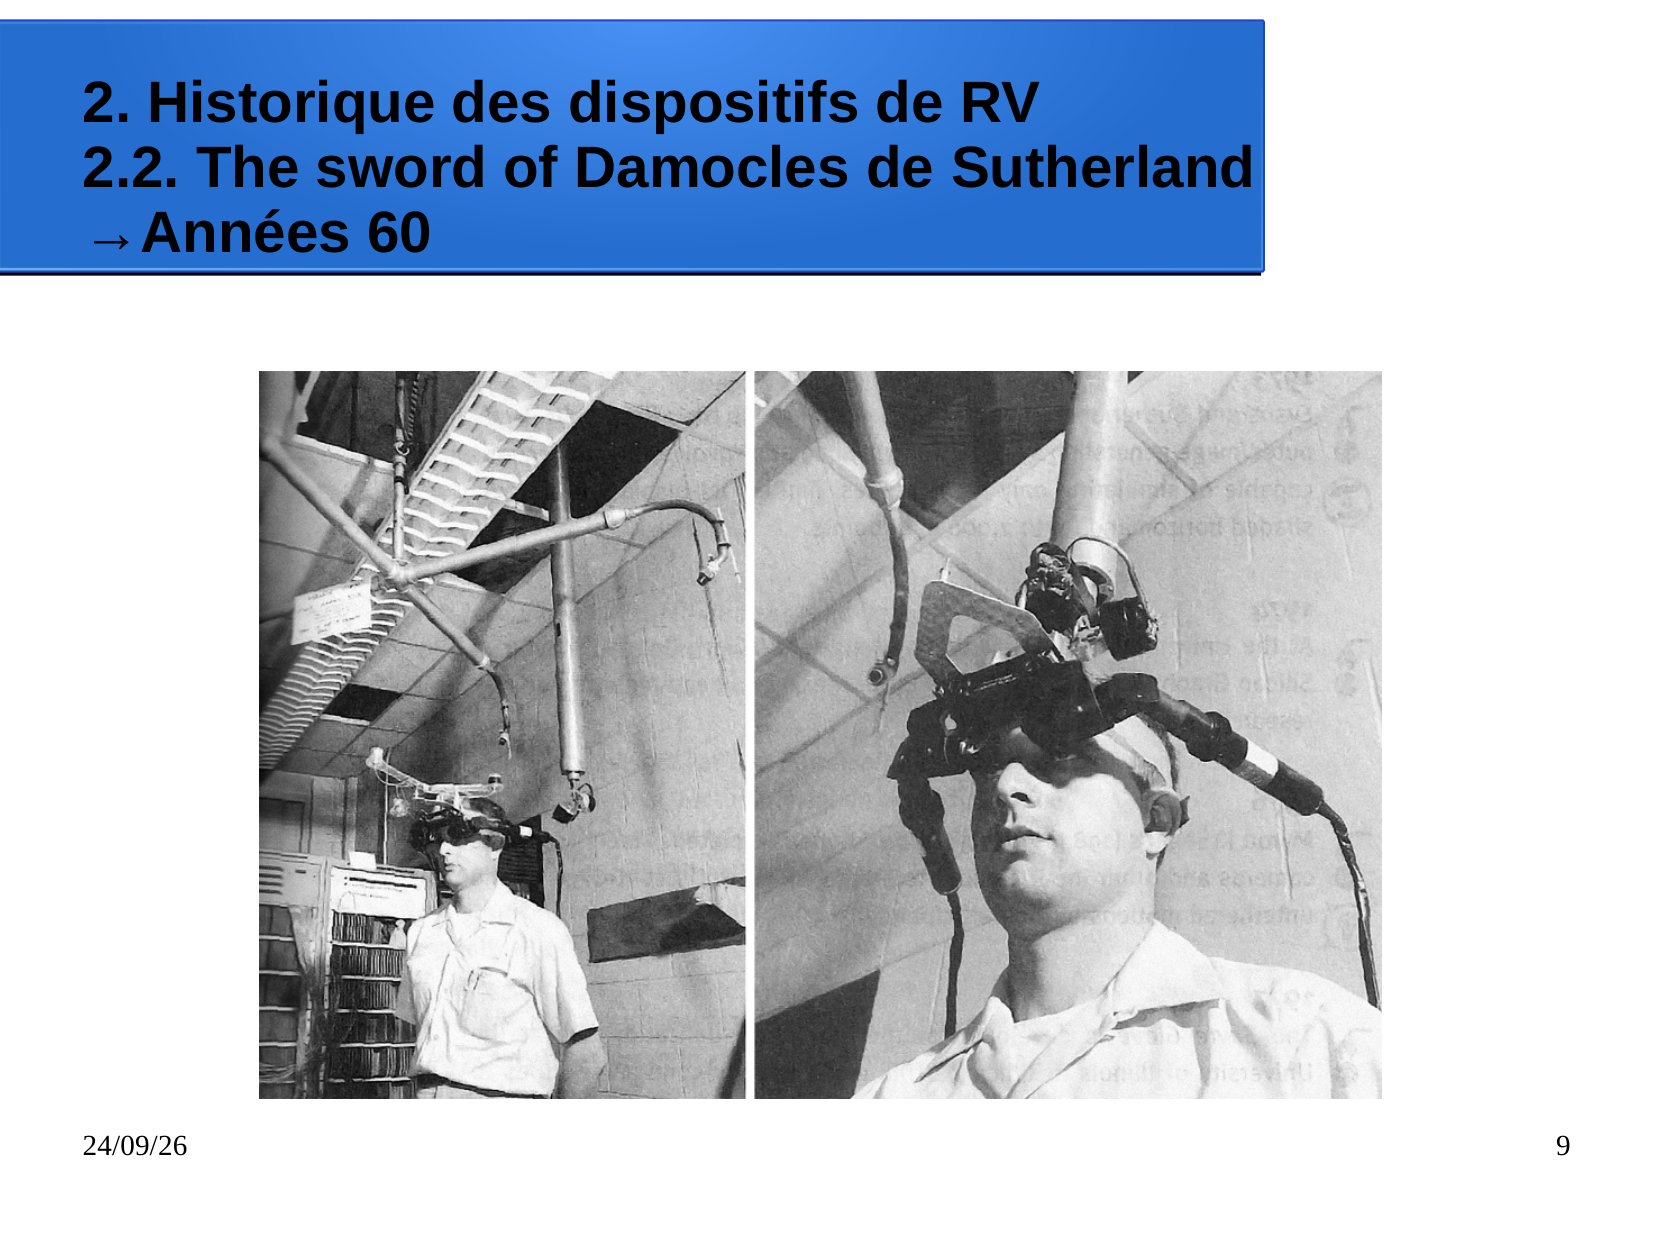

# 2. Historique des dispositifs de RV 2.2. The sword of Damocles de Sutherland →Années 60
9